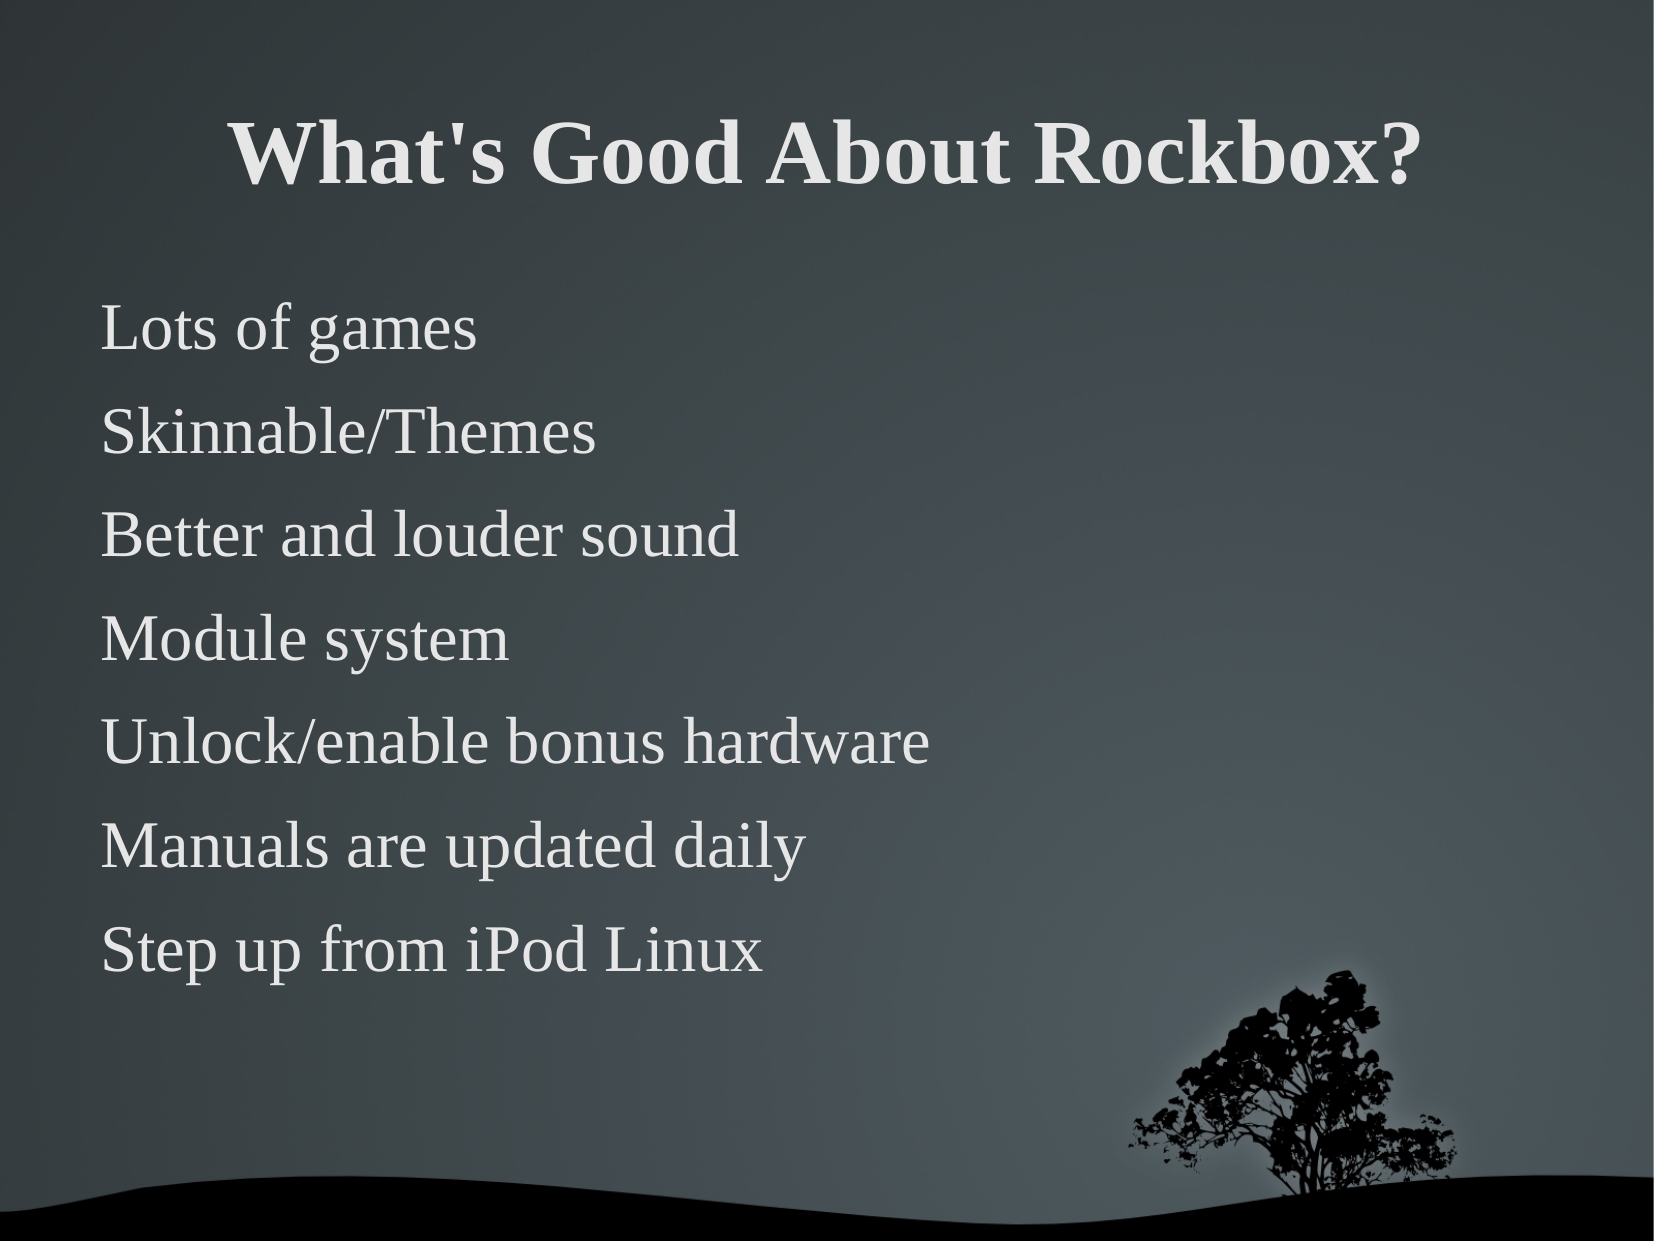

# What's Good About Rockbox?
Lots of games
Skinnable/Themes
Better and louder sound
Module system
Unlock/enable bonus hardware
Manuals are updated daily
Step up from iPod Linux